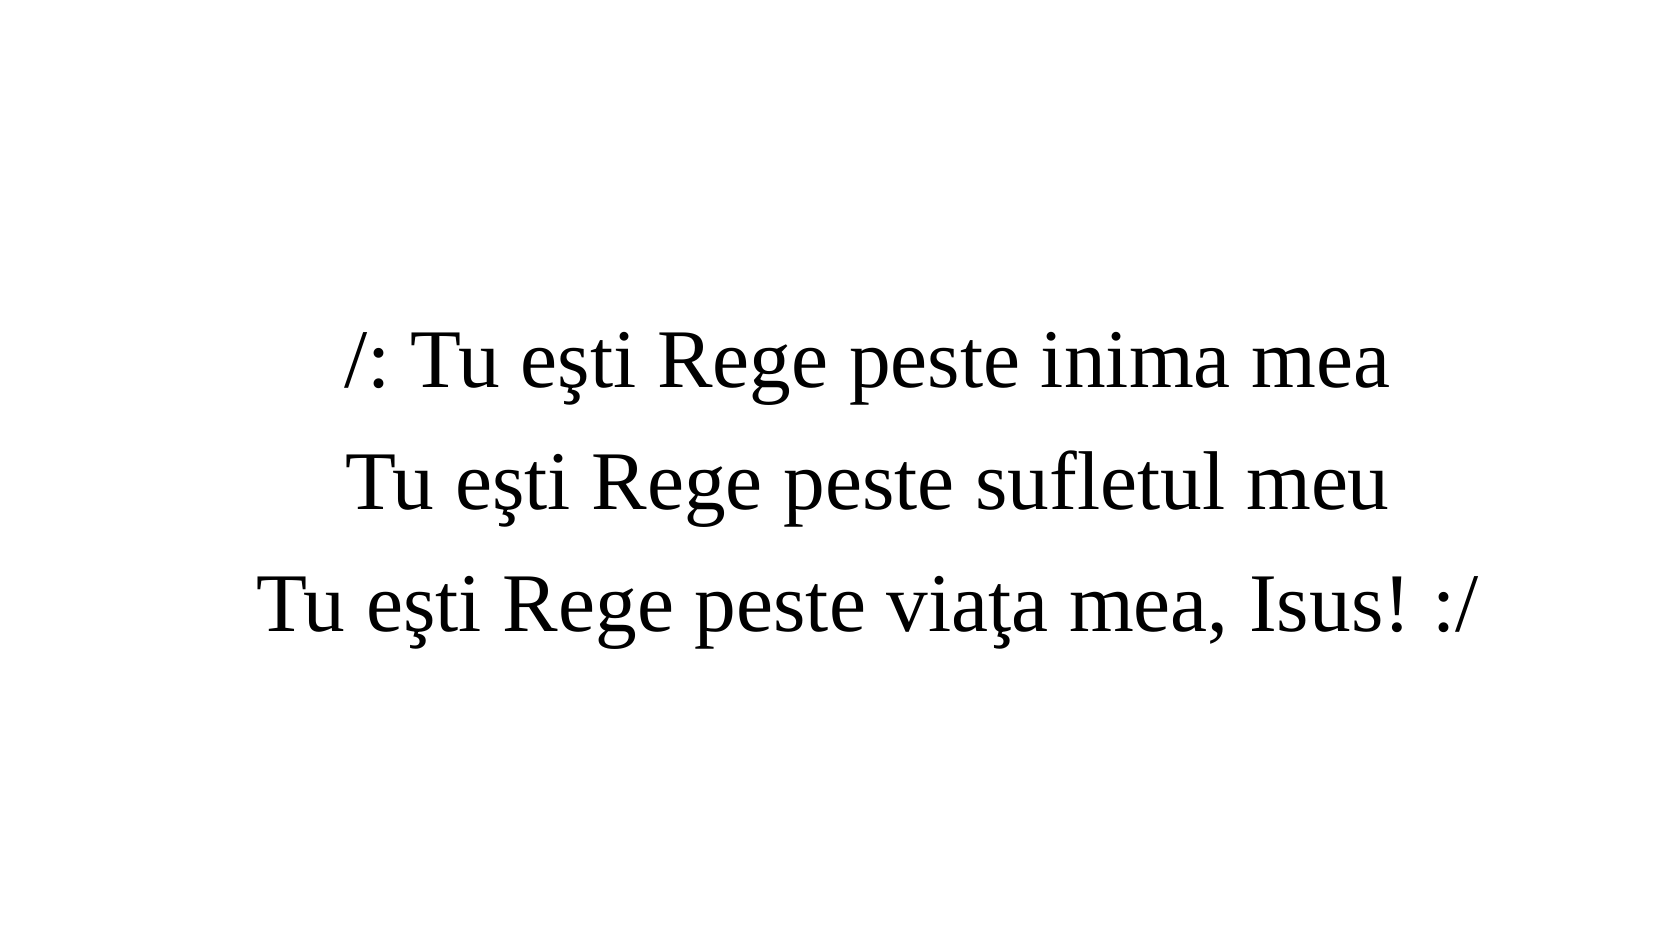

# /: Tu eşti Rege peste inima mea
Tu eşti Rege peste sufletul meu
Tu eşti Rege peste viaţa mea, Isus! :/